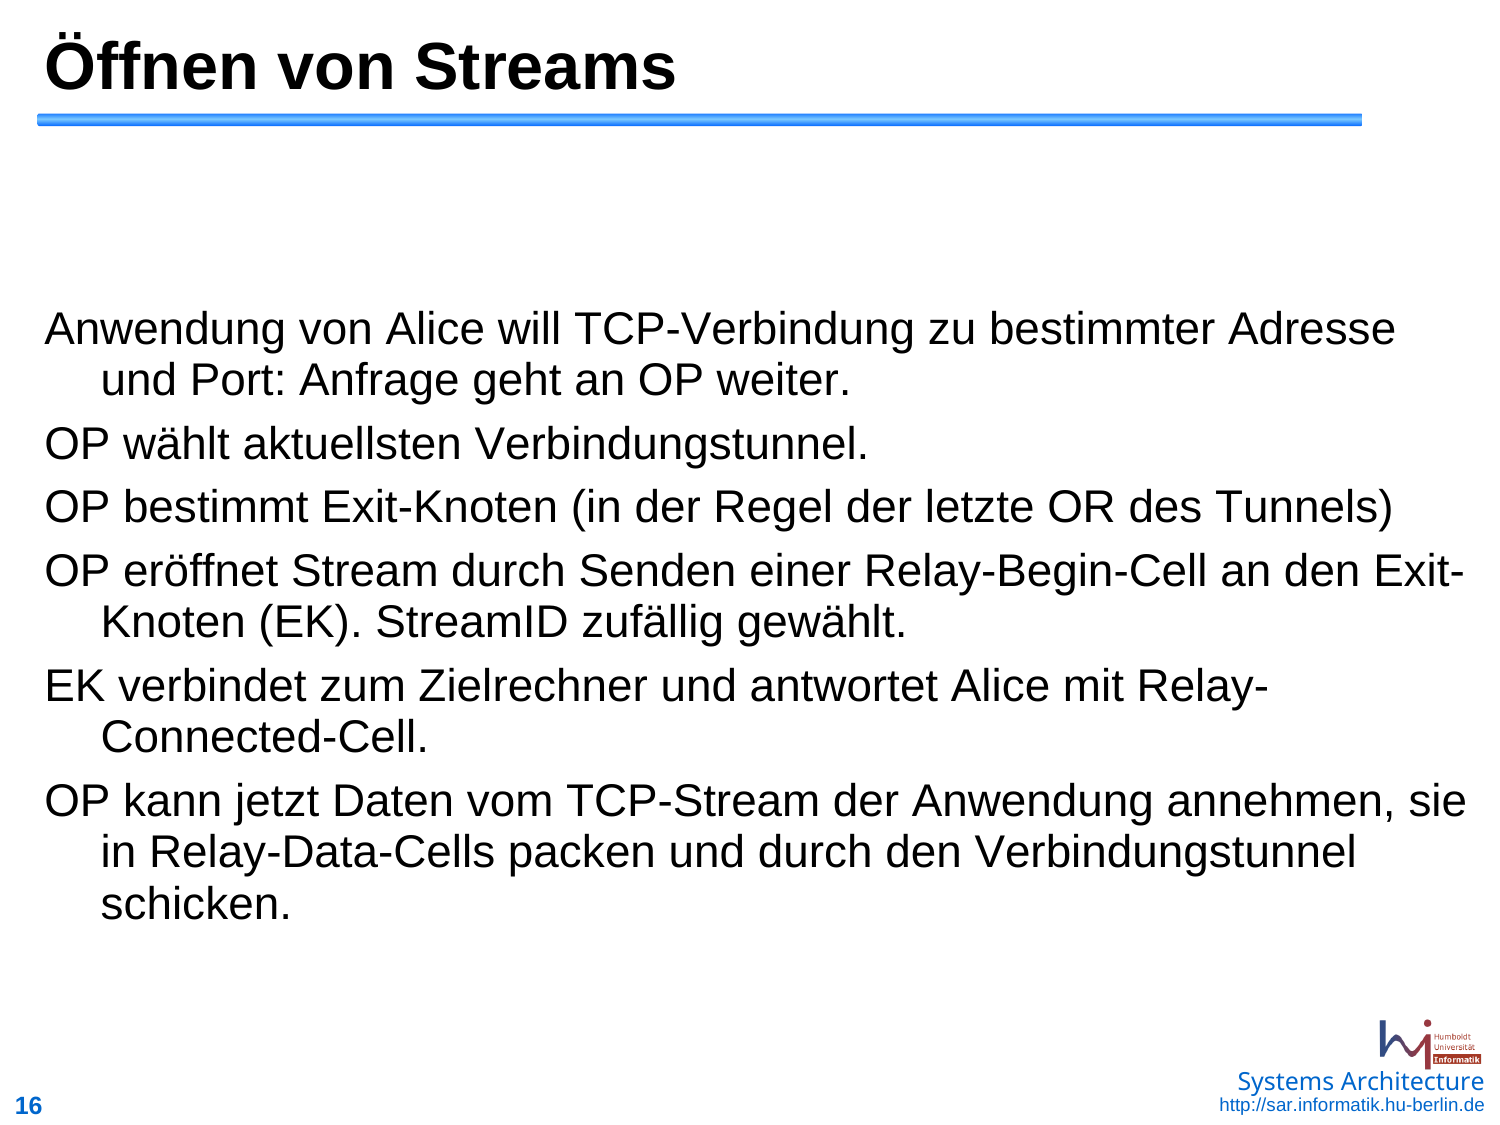

# Öffnen von Streams
Anwendung von Alice will TCP-Verbindung zu bestimmter Adresse und Port: Anfrage geht an OP weiter.
OP wählt aktuellsten Verbindungstunnel.
OP bestimmt Exit-Knoten (in der Regel der letzte OR des Tunnels)
OP eröffnet Stream durch Senden einer Relay-Begin-Cell an den Exit-Knoten (EK). StreamID zufällig gewählt.
EK verbindet zum Zielrechner und antwortet Alice mit Relay-Connected-Cell.
OP kann jetzt Daten vom TCP-Stream der Anwendung annehmen, sie in Relay-Data-Cells packen und durch den Verbindungstunnel schicken.